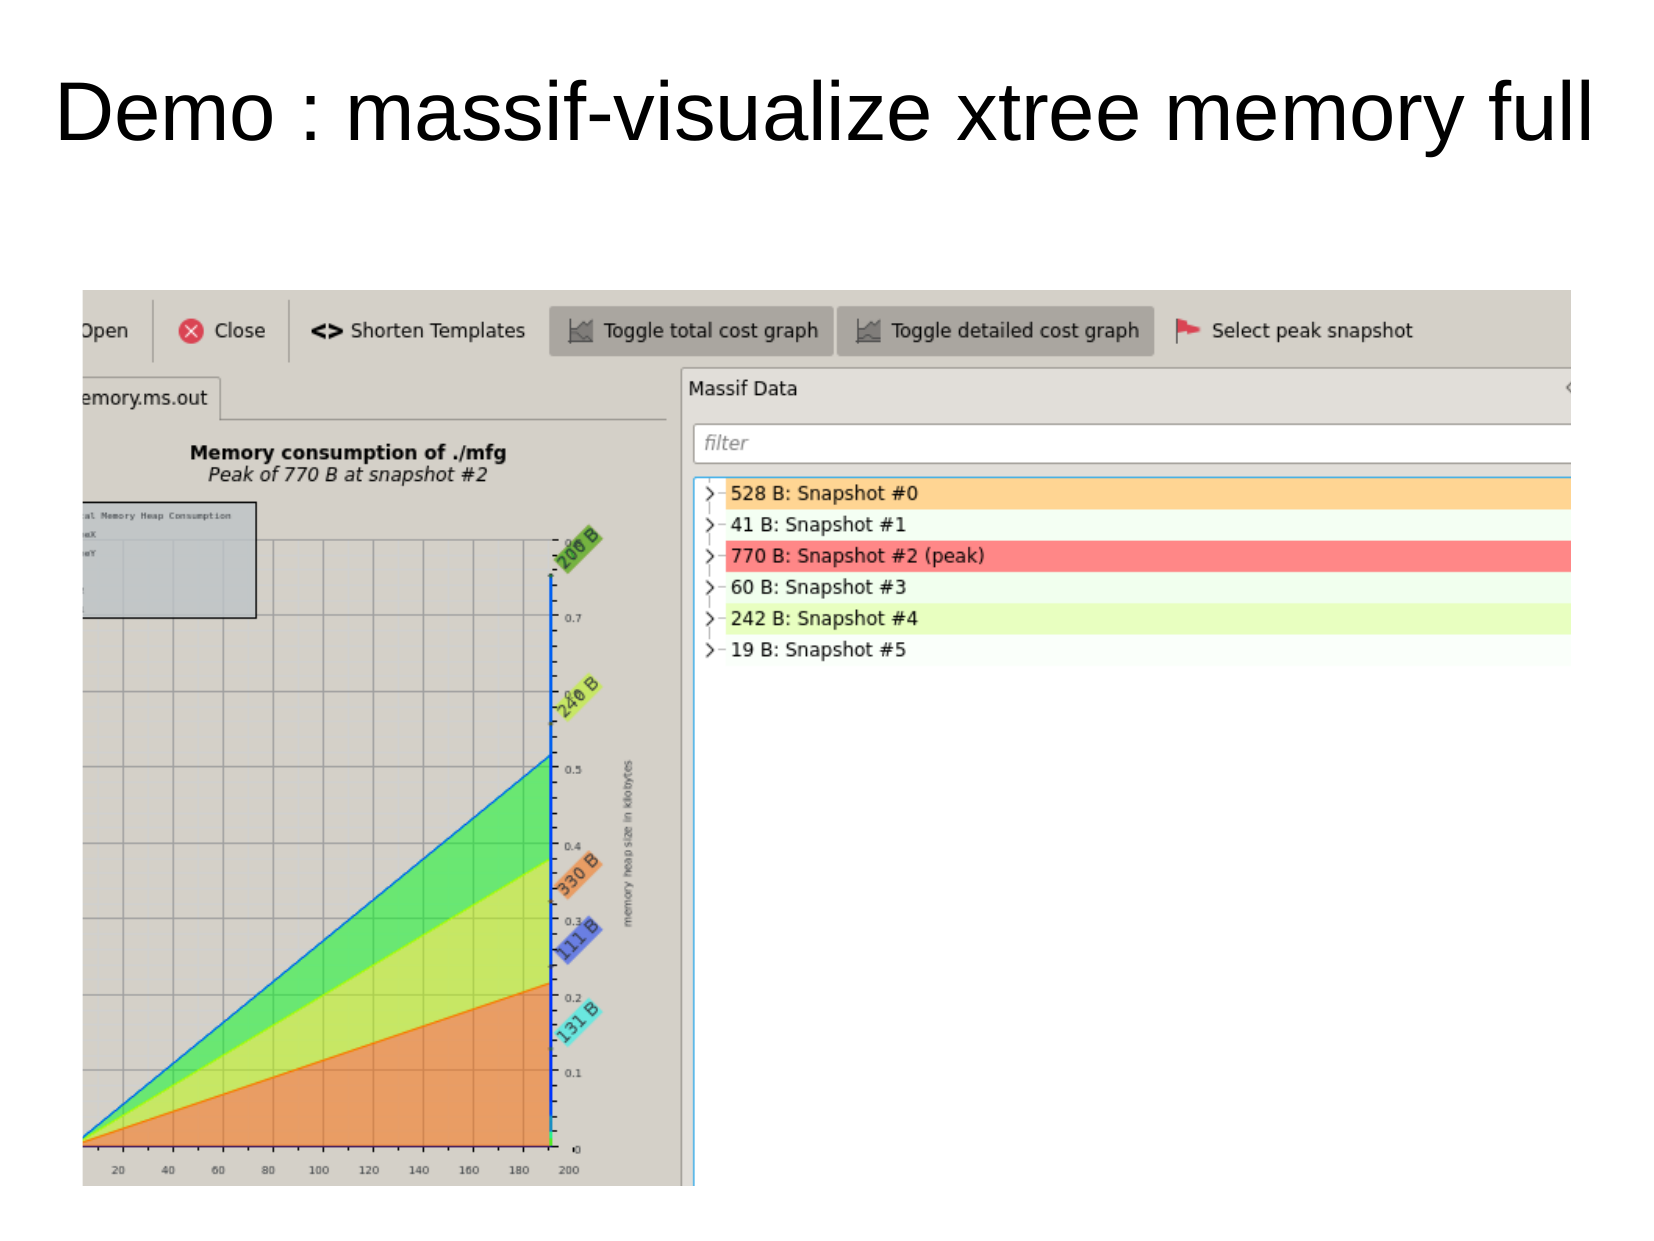

# Demo : massif-visualize xtree memory full